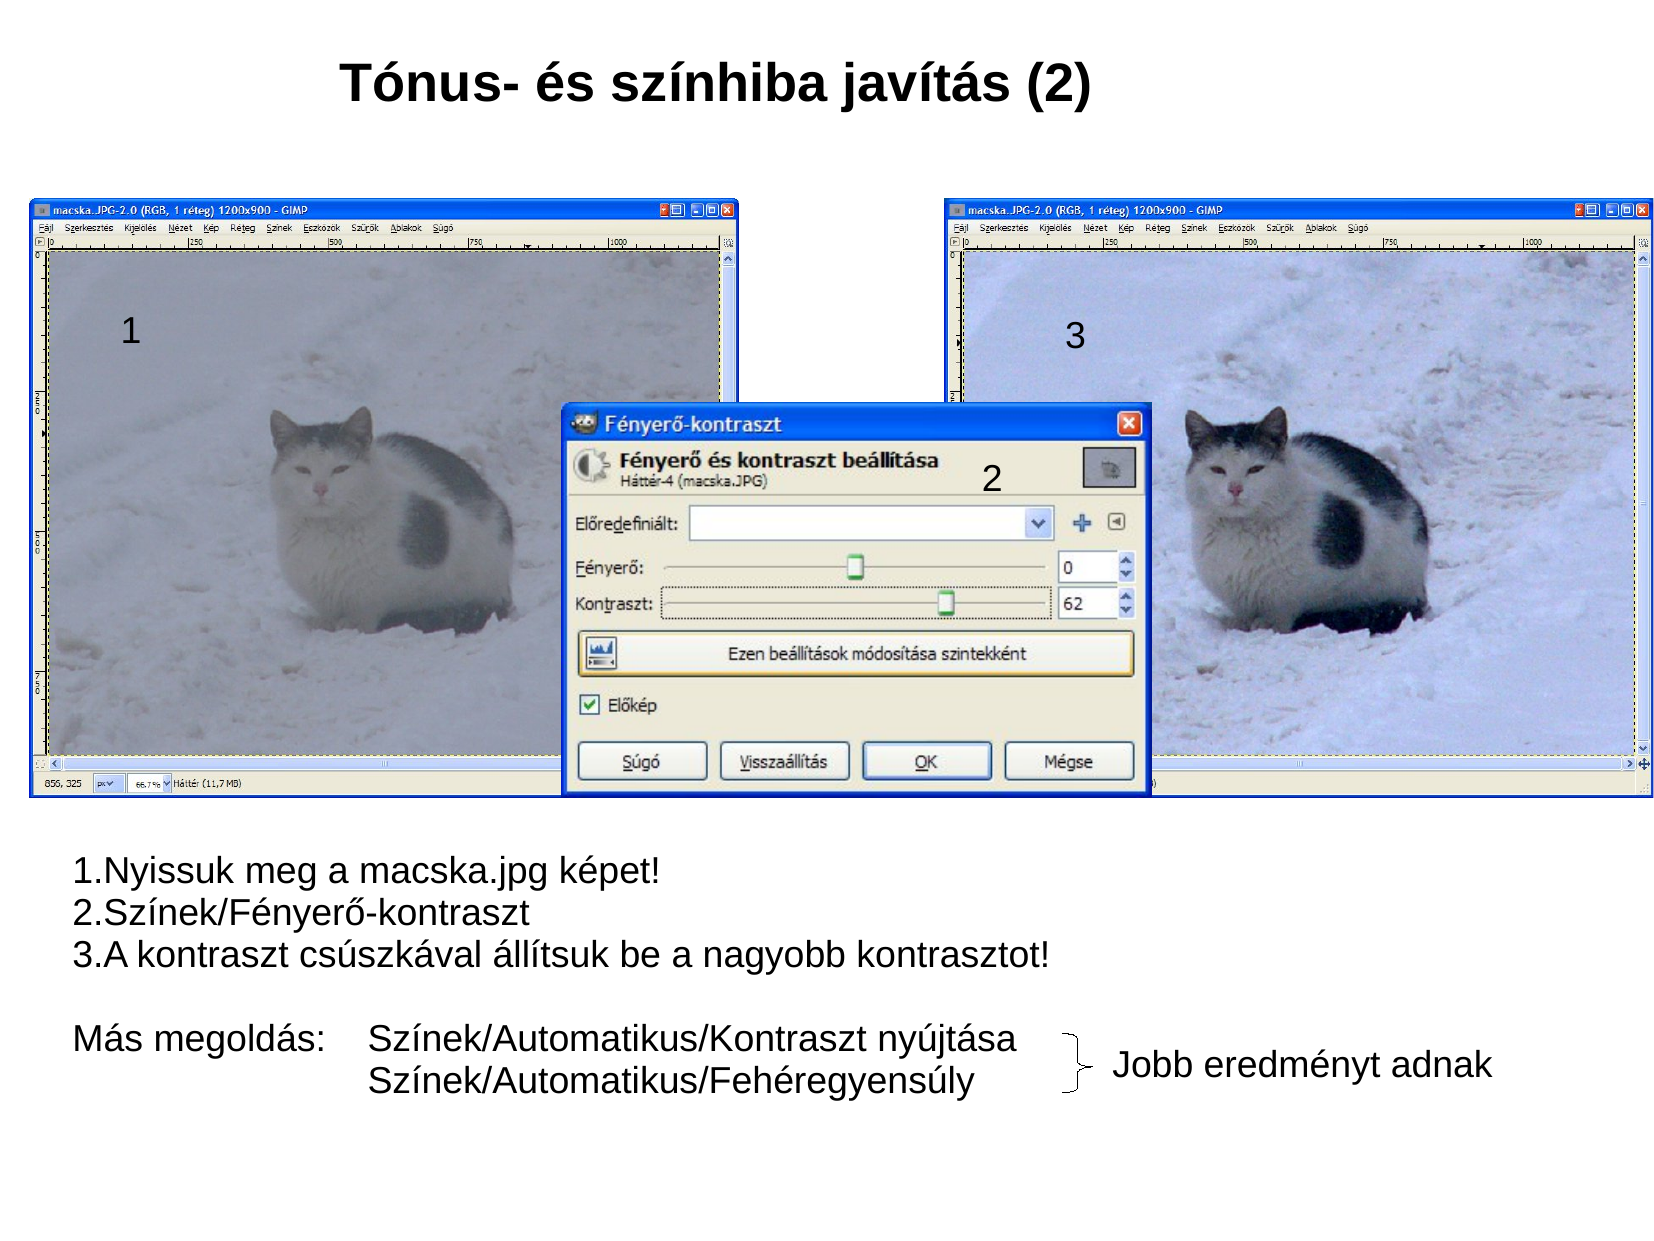

Tónus- és színhiba javítás (2)
1
3
2
Nyissuk meg a macska.jpg képet!
Színek/Fényerő-kontraszt
A kontraszt csúszkával állítsuk be a nagyobb kontrasztot!
Más megoldás: 	Színek/Automatikus/Kontraszt nyújtása
				Színek/Automatikus/Fehéregyensúly
Jobb eredményt adnak